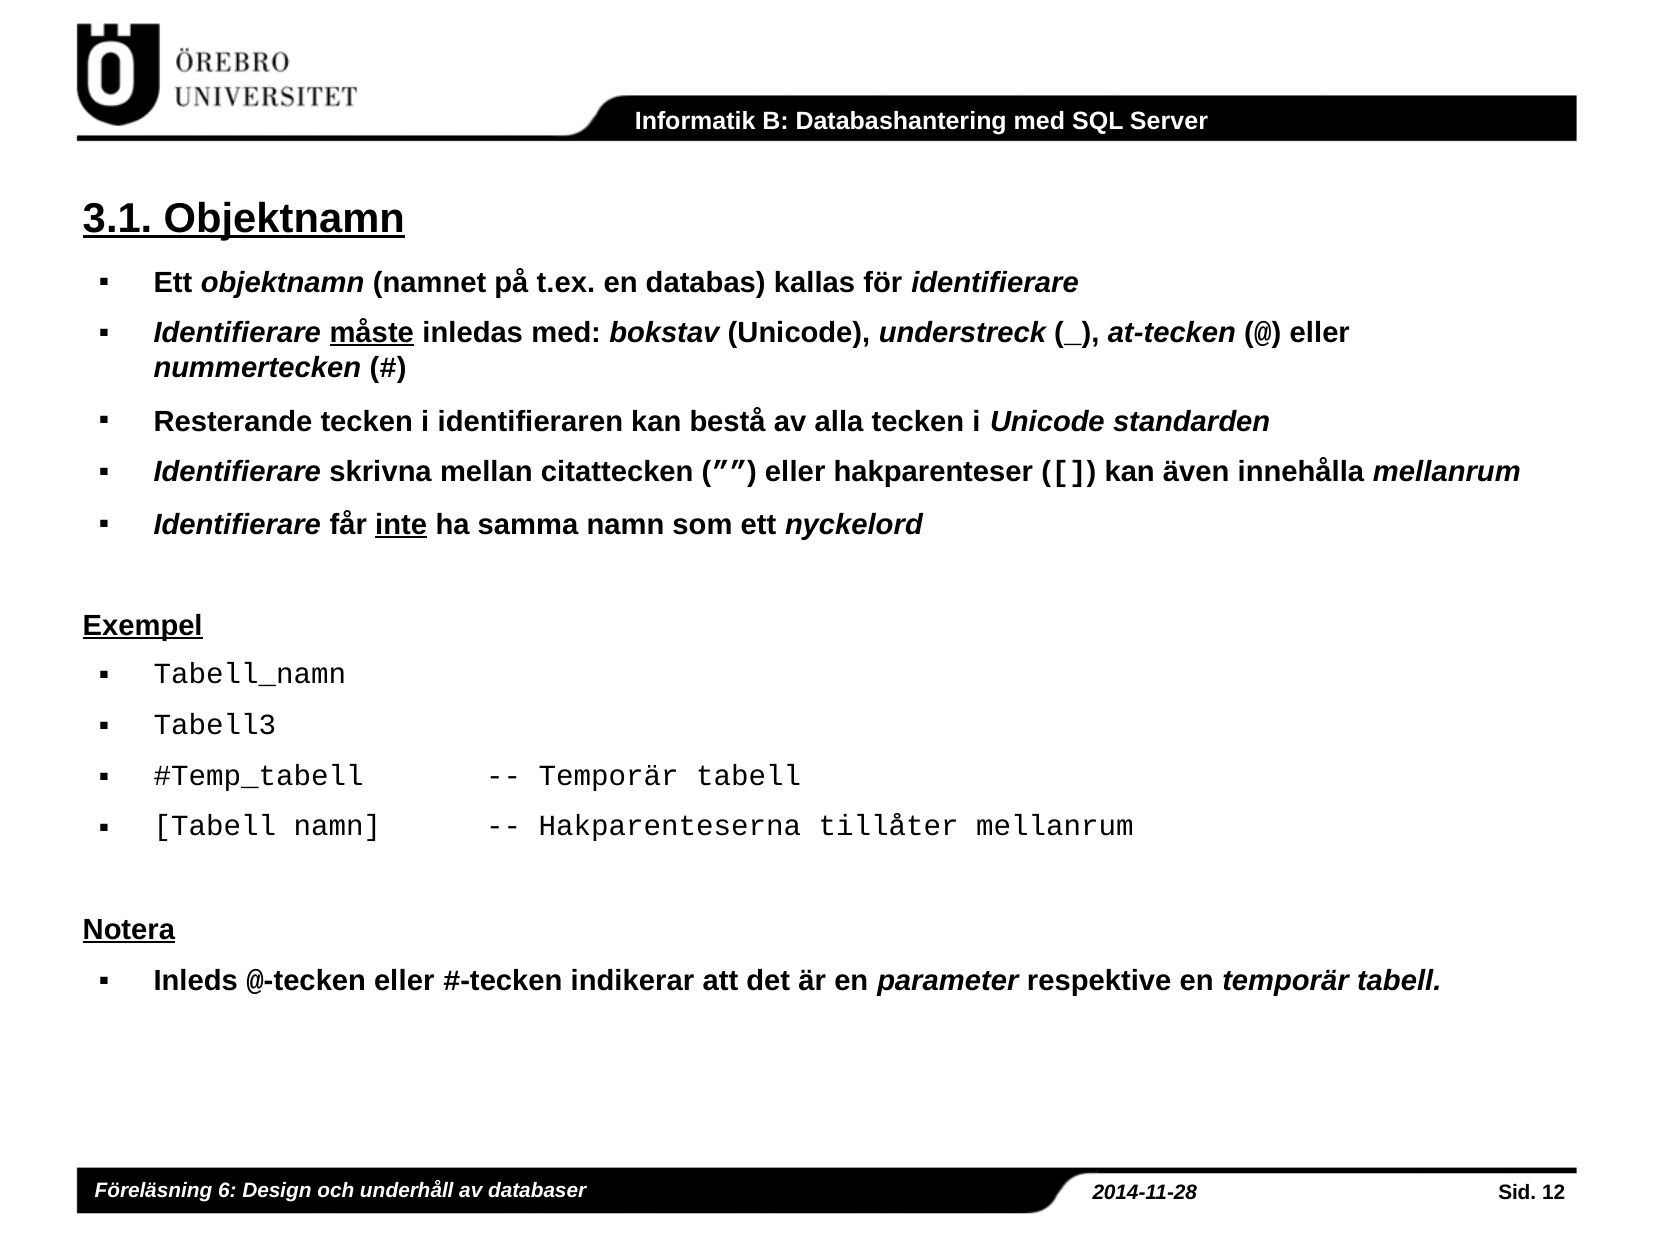

# 3.1. Objektnamn
Ett objektnamn (namnet på t.ex. en databas) kallas för identifierare
Identifierare måste inledas med: bokstav (Unicode), understreck (_), at-tecken (@) eller nummertecken (#)
Resterande tecken i identifieraren kan bestå av alla tecken i Unicode standarden
Identifierare skrivna mellan citattecken (””) eller hakparenteser ([]) kan även innehålla mellanrum
Identifierare får inte ha samma namn som ett nyckelord
Exempel
Tabell_namn
Tabell3
#Temp_tabell -- Temporär tabell
[Tabell namn] -- Hakparenteserna tillåter mellanrum
Notera
Inleds @-tecken eller #-tecken indikerar att det är en parameter respektive en temporär tabell.
Föreläsning 6: Design och underhåll av databaser
2014-11-28
12